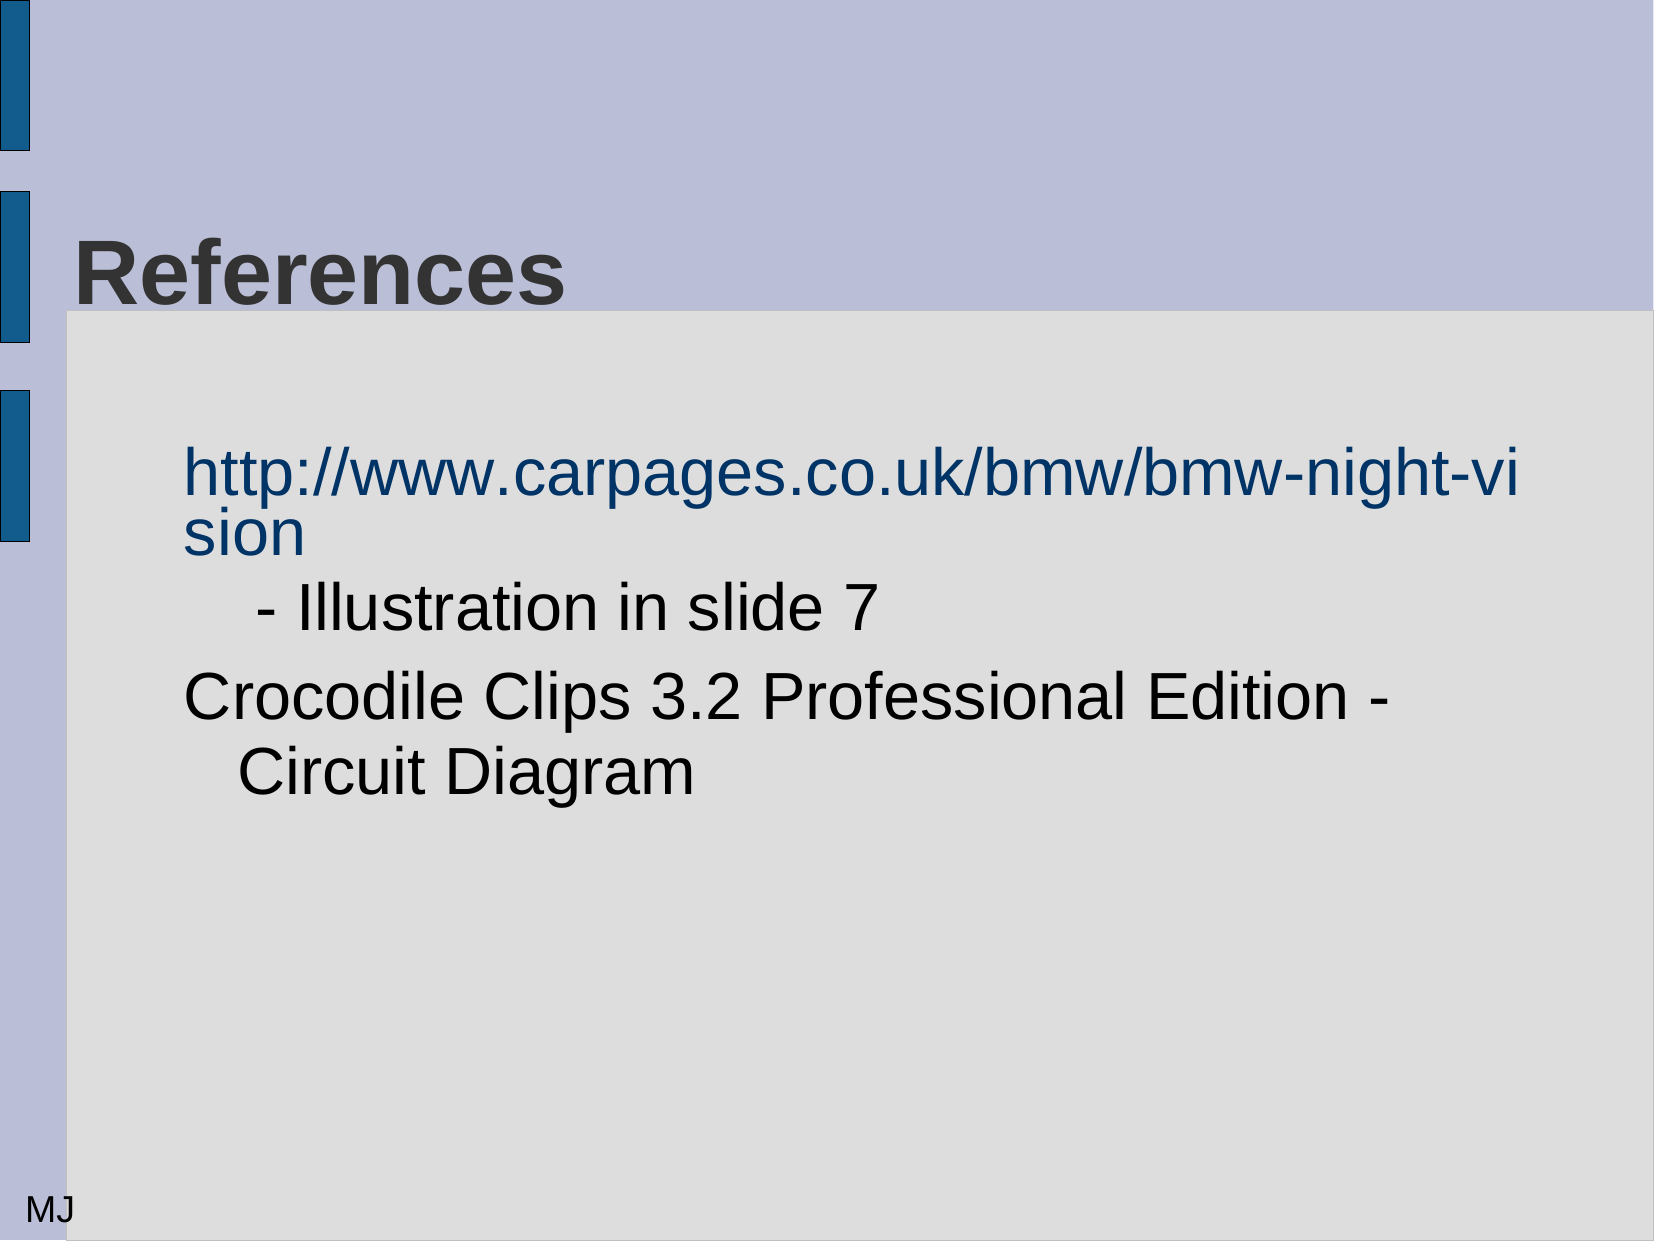

# References
http://www.carpages.co.uk/bmw/bmw-night-vision - Illustration in slide 7
Crocodile Clips 3.2 Professional Edition - Circuit Diagram
MJ